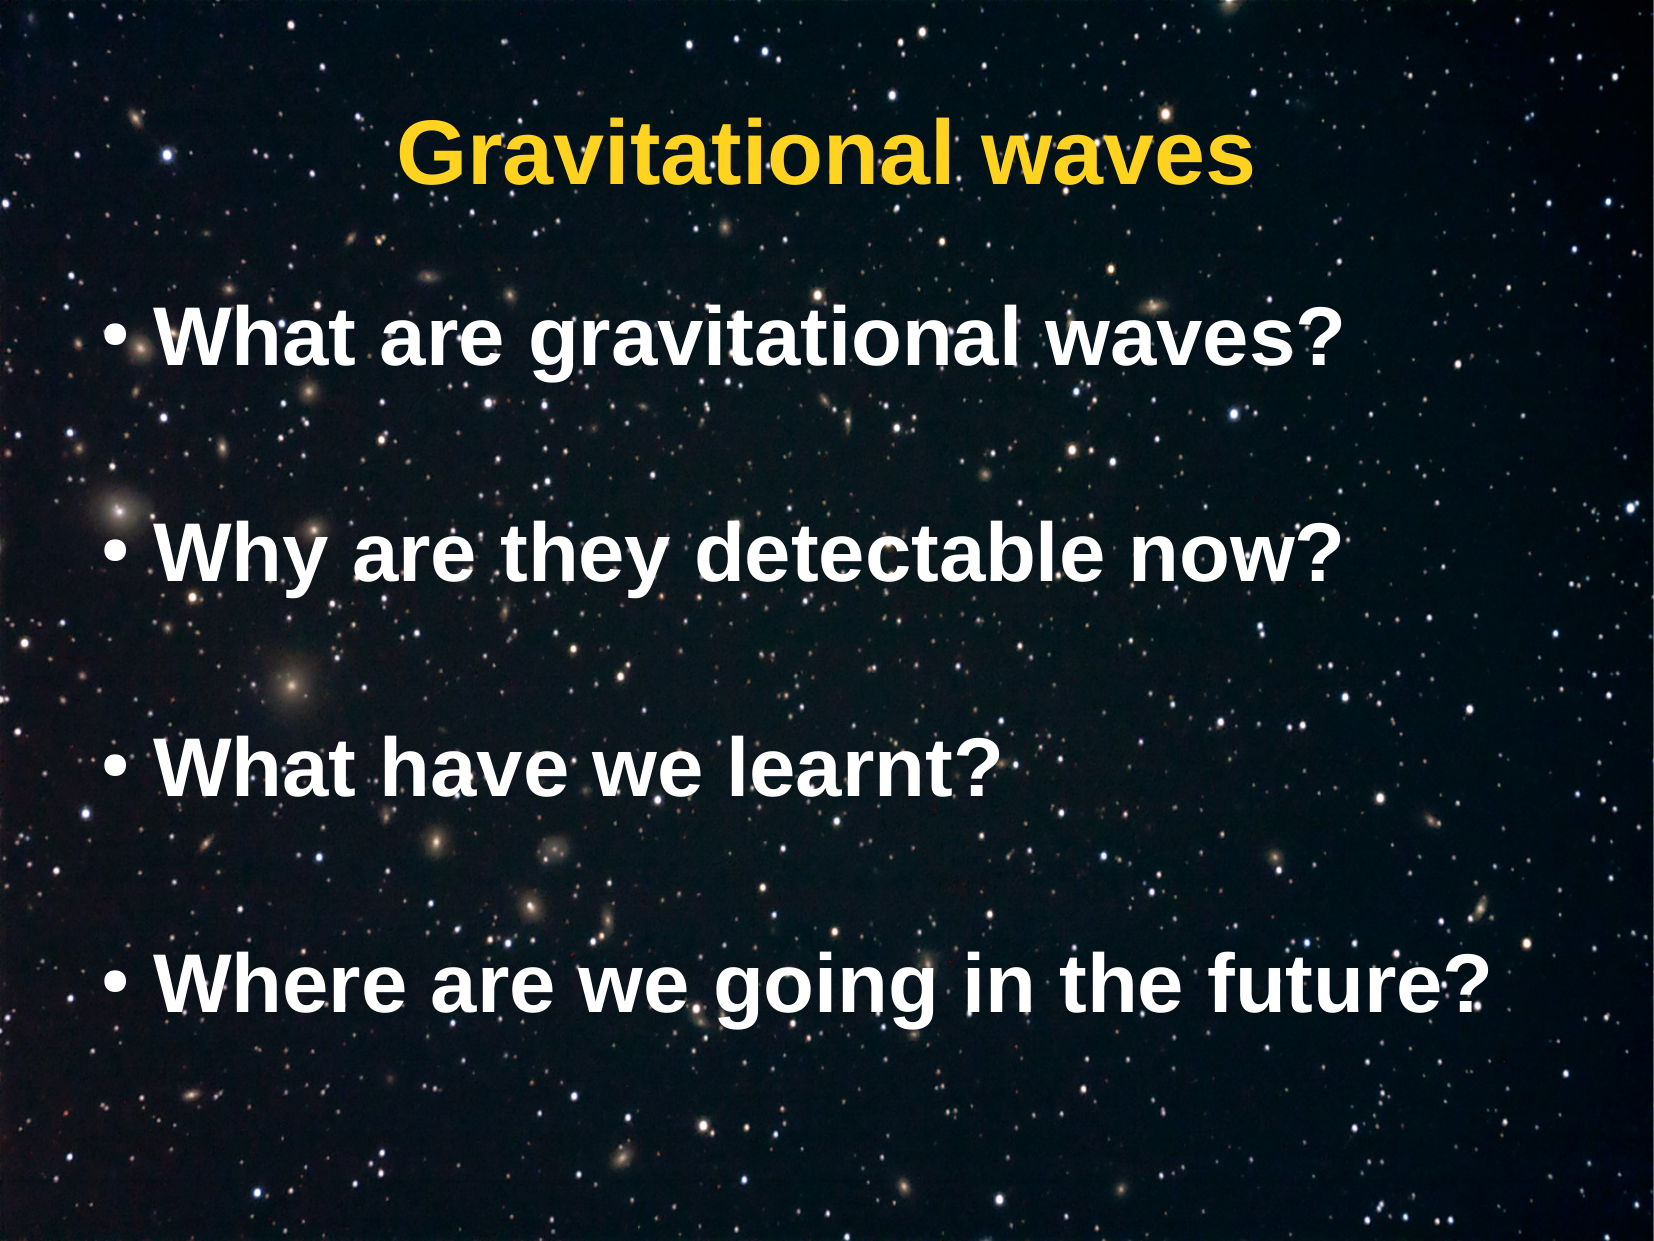

# Gravitational waves
What are gravitational waves?
Why are they detectable now?
What have we learnt?
Where are we going in the future?